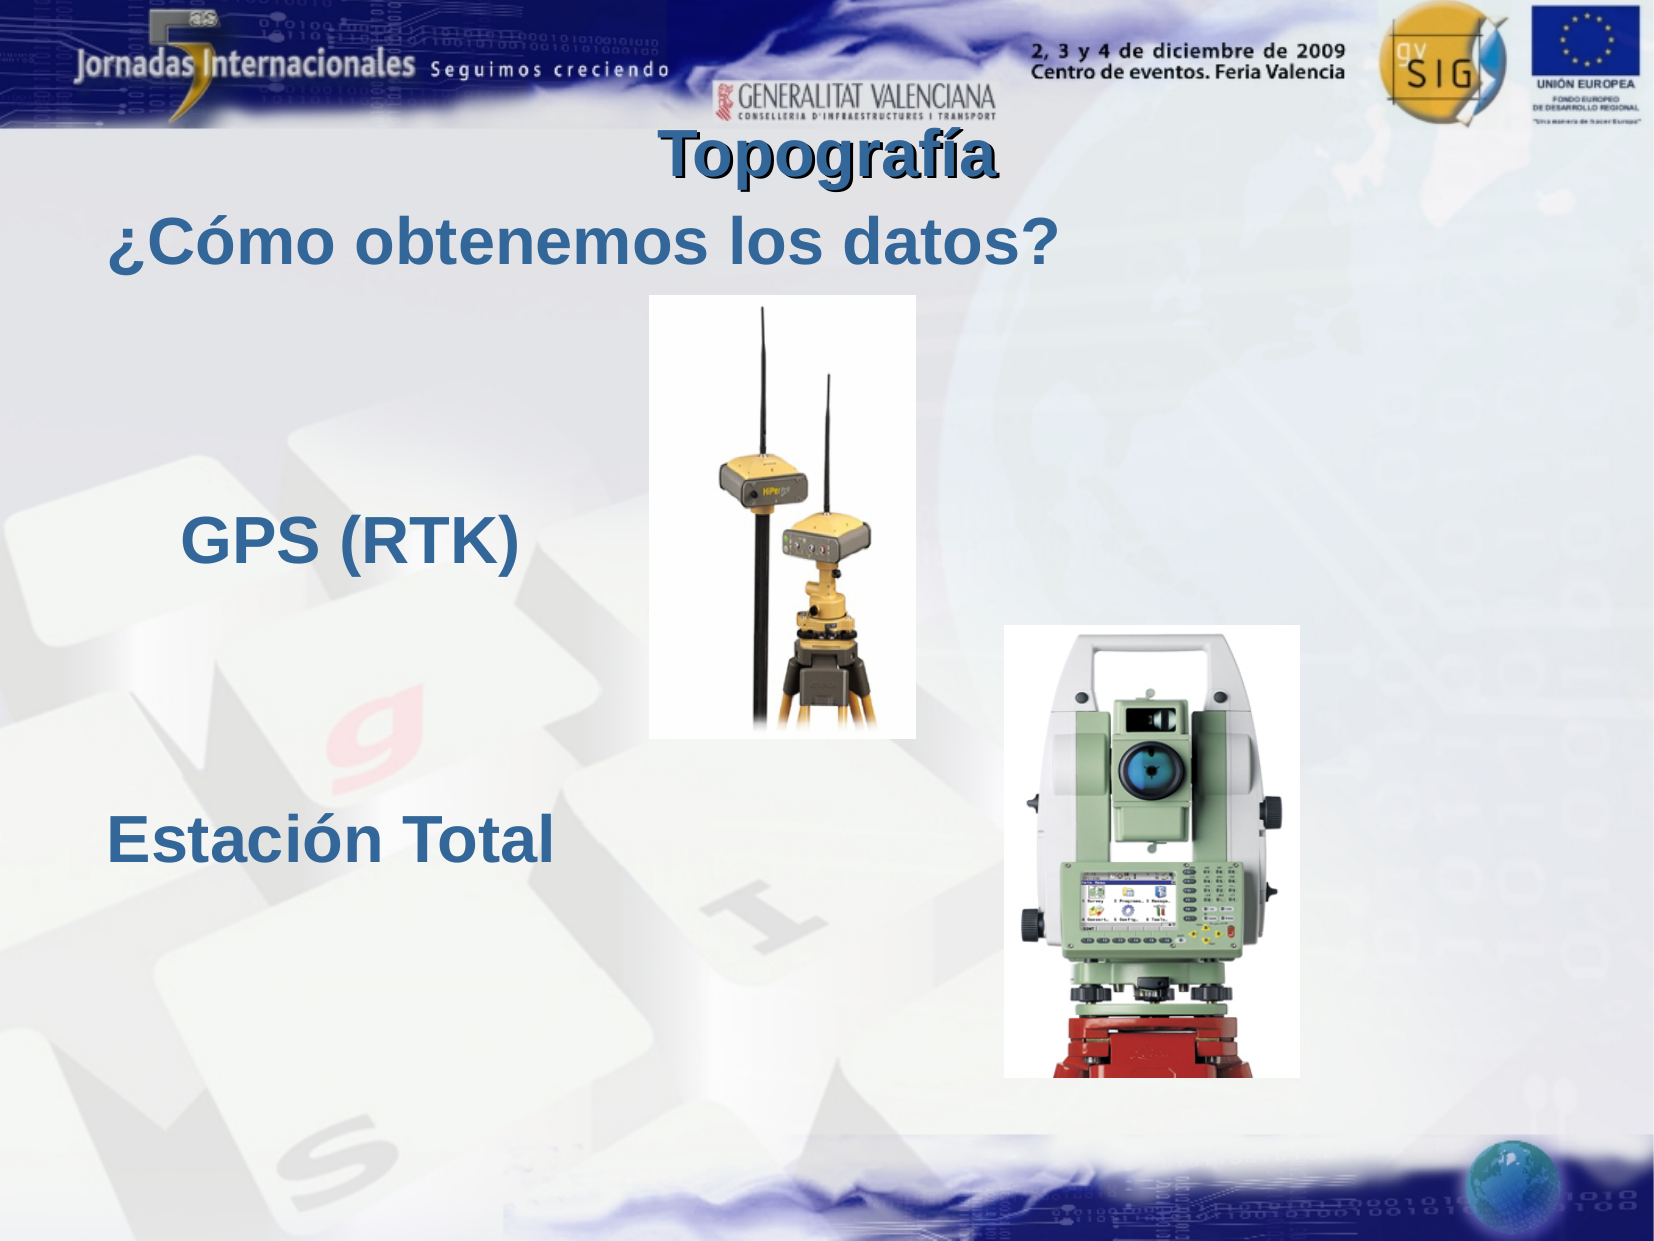

# Topografía
¿Cómo obtenemos los datos?
	GPS (RTK)
Estación Total